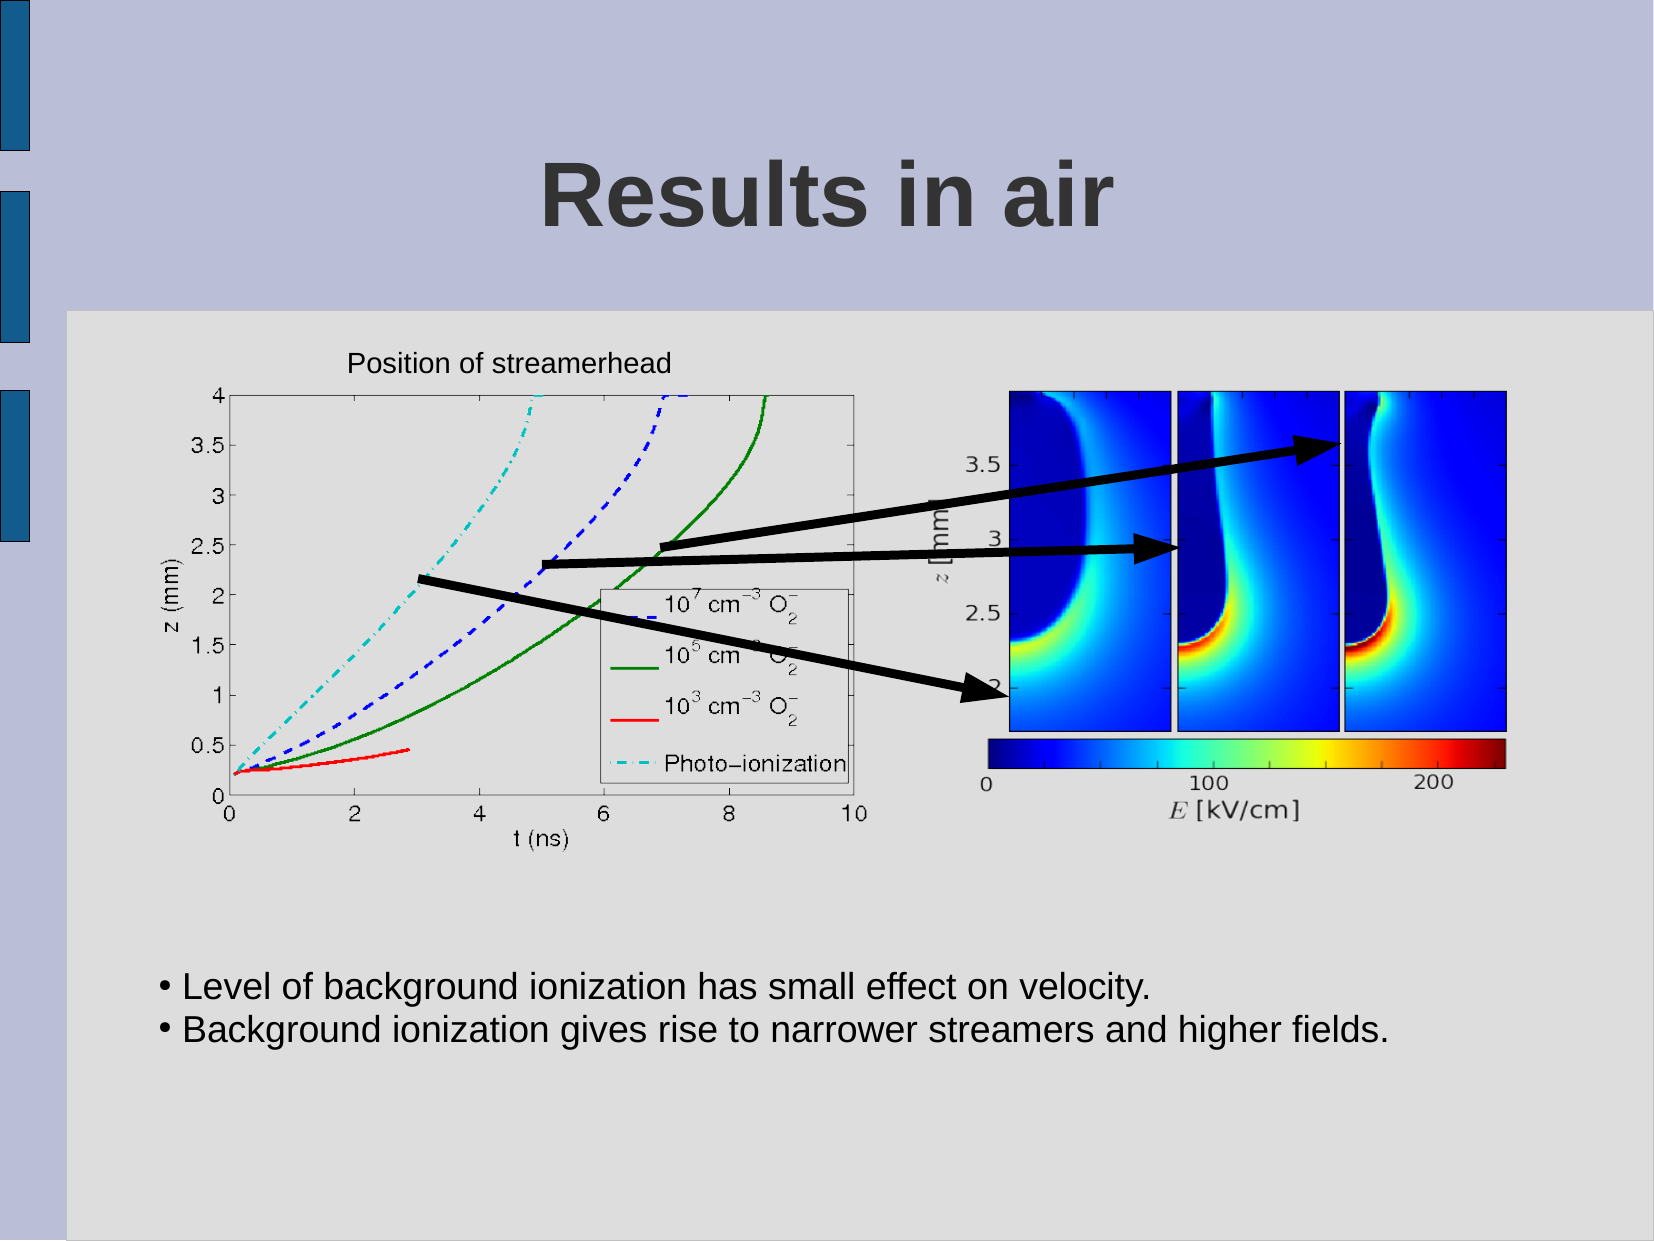

# Results in air
Position of streamerhead
 Level of background ionization has small effect on velocity.
 Background ionization gives rise to narrower streamers and higher fields.